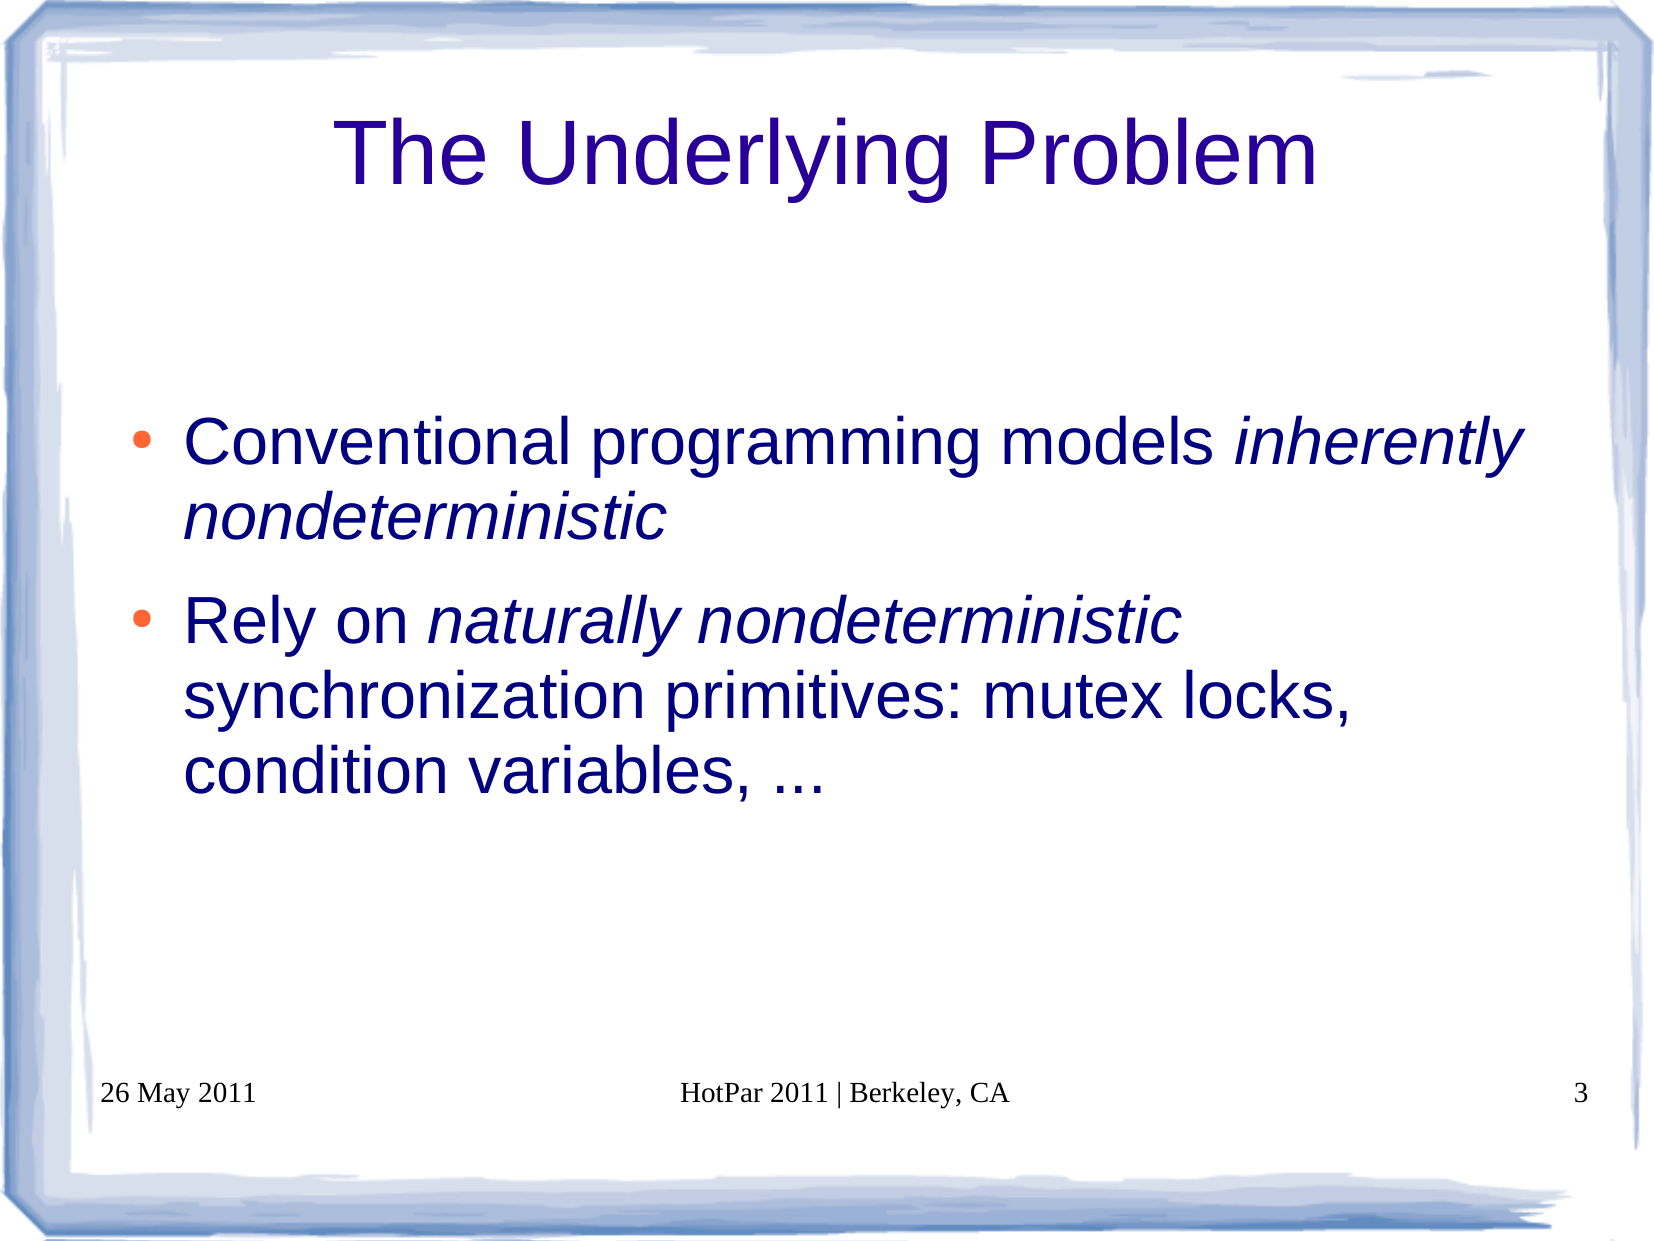

# The Underlying Problem
Conventional programming models inherently nondeterministic
Rely on naturally nondeterministic synchronization primitives: mutex locks, condition variables, ...
26 May 2011
HotPar 2011 | Berkeley, CA
3